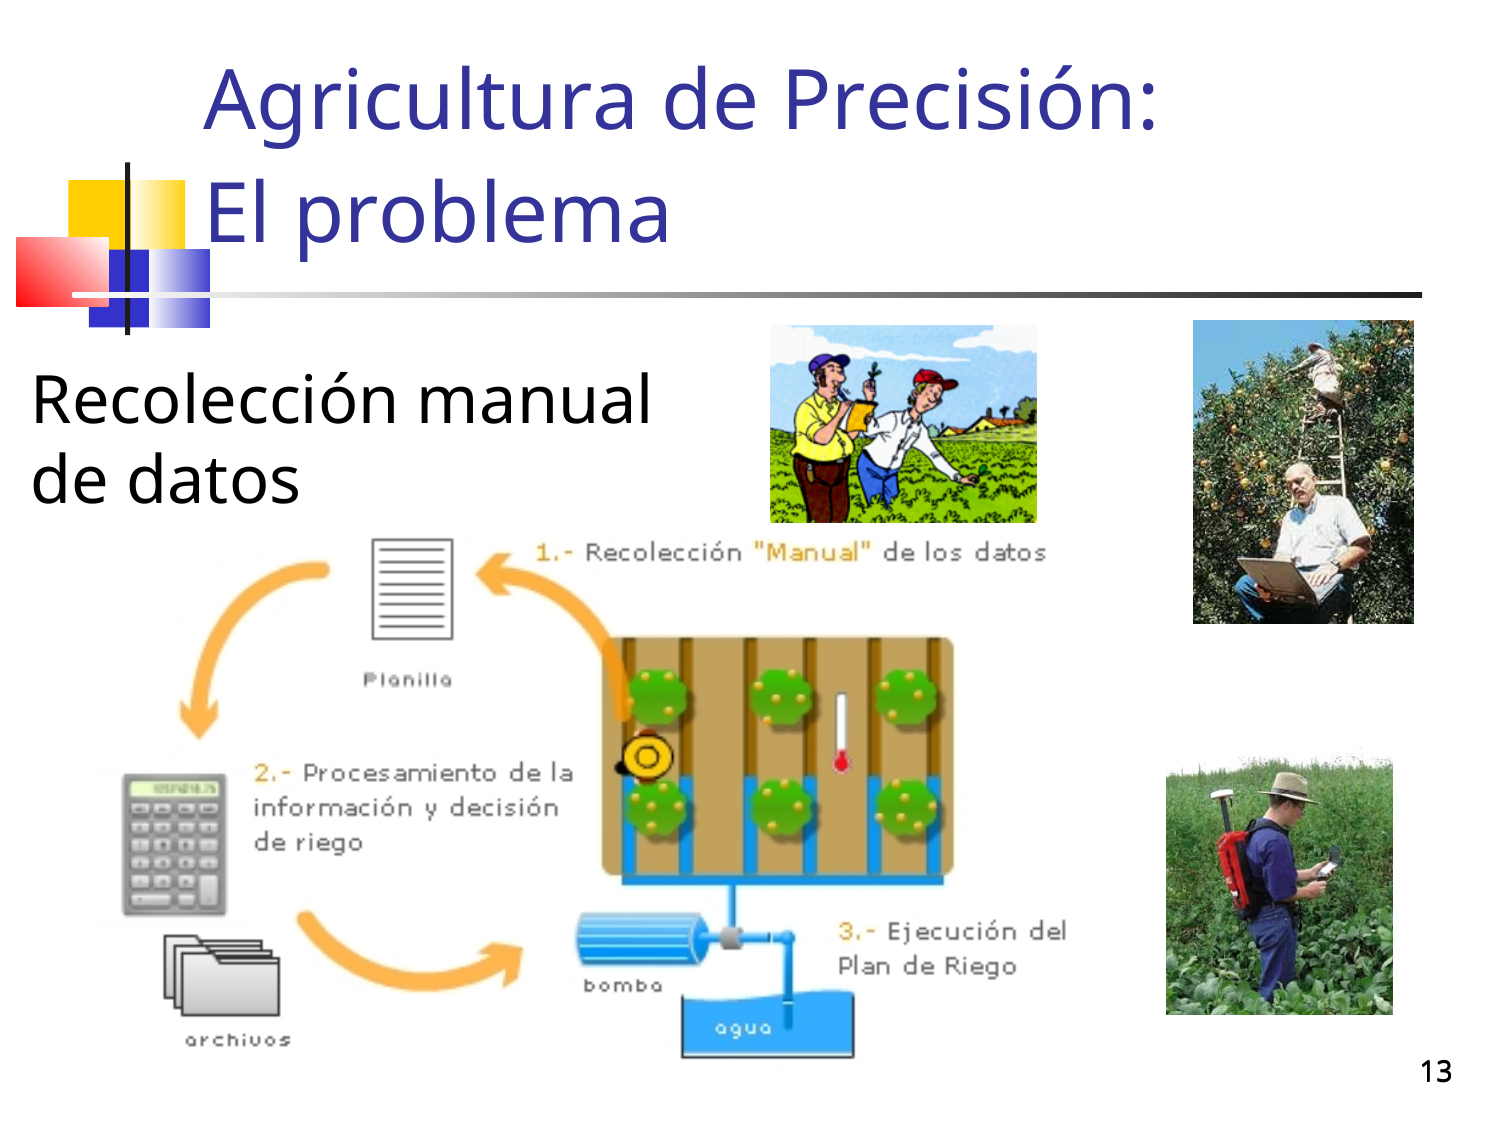

# Agricultura de Precisión: El problema
Recolección manual
de datos
13
Abril 2009